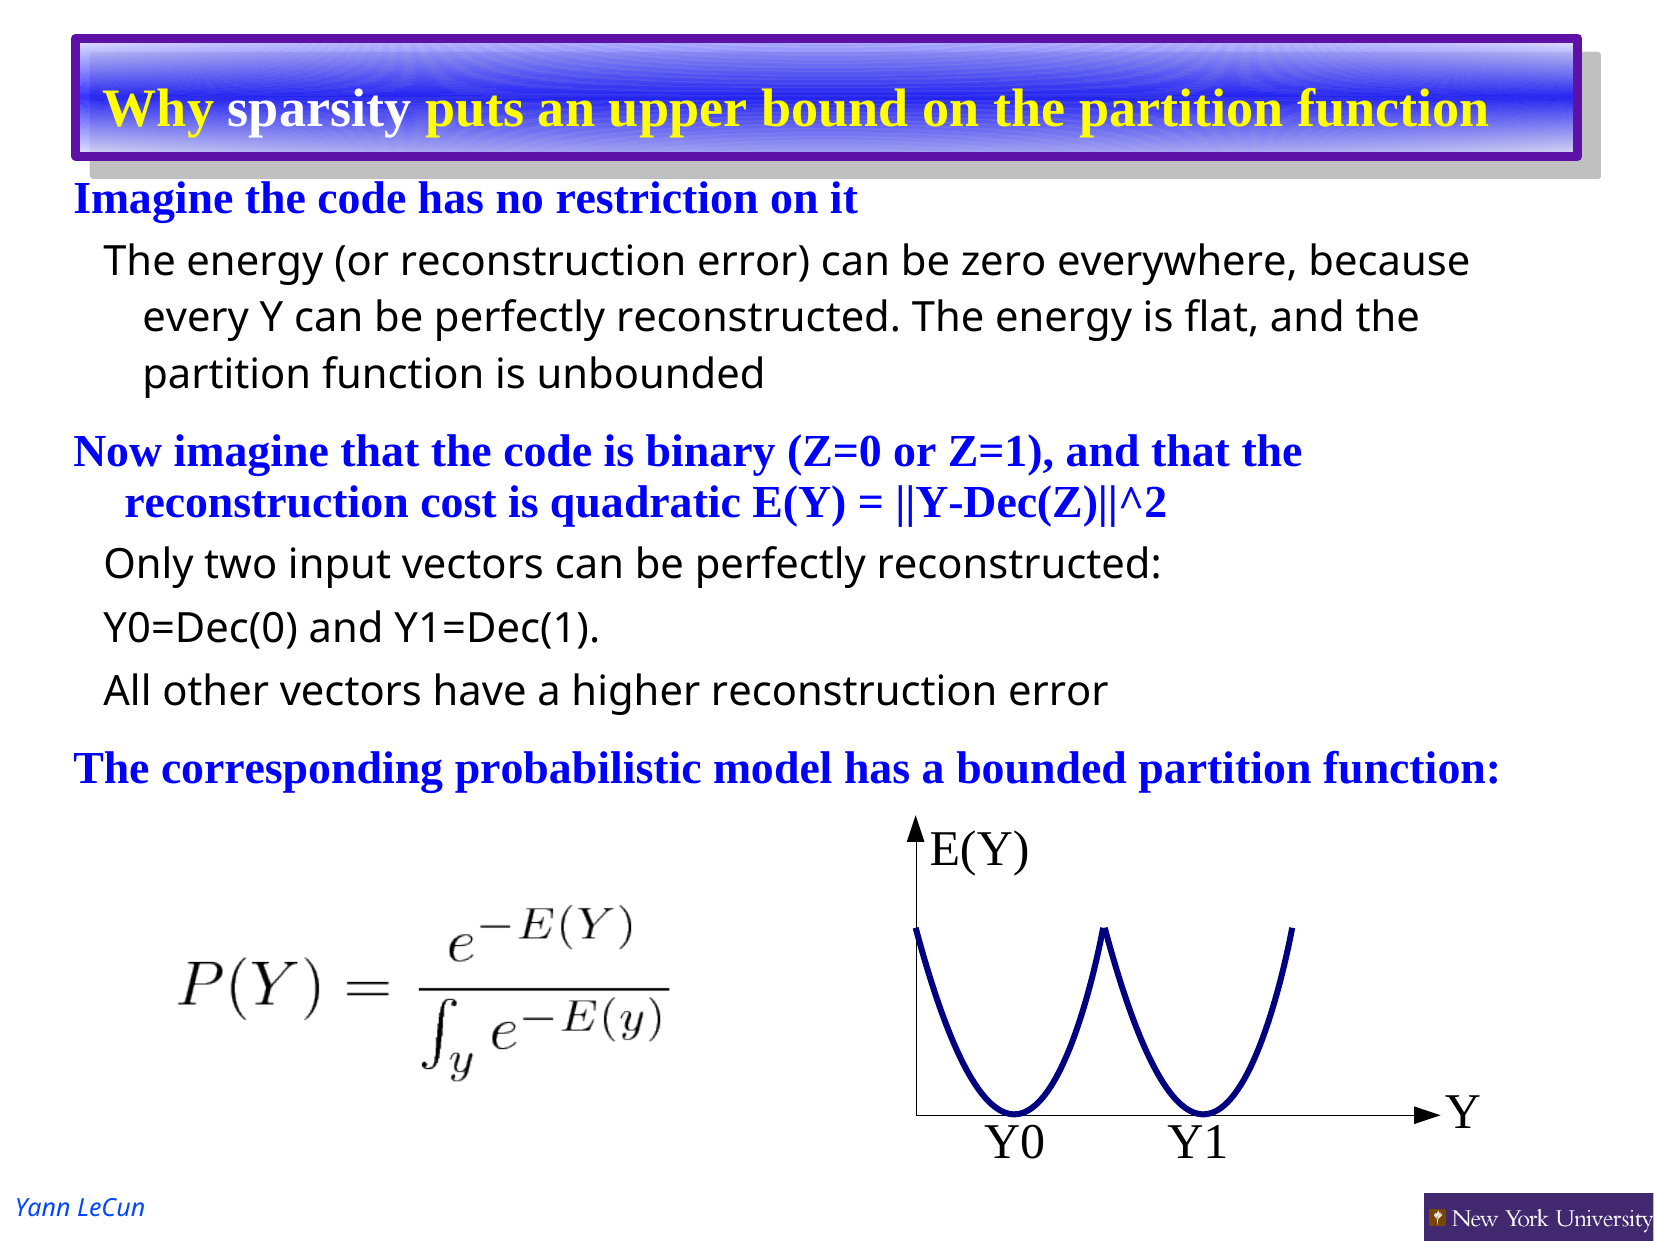

# Why sparsity puts an upper bound on the partition function
Imagine the code has no restriction on it
The energy (or reconstruction error) can be zero everywhere, because every Y can be perfectly reconstructed. The energy is flat, and the partition function is unbounded
Now imagine that the code is binary (Z=0 or Z=1), and that the reconstruction cost is quadratic E(Y) = ||Y-Dec(Z)||^2
Only two input vectors can be perfectly reconstructed:
Y0=Dec(0) and Y1=Dec(1).
All other vectors have a higher reconstruction error
The corresponding probabilistic model has a bounded partition function:
E(Y)
Y
Y0
Y1